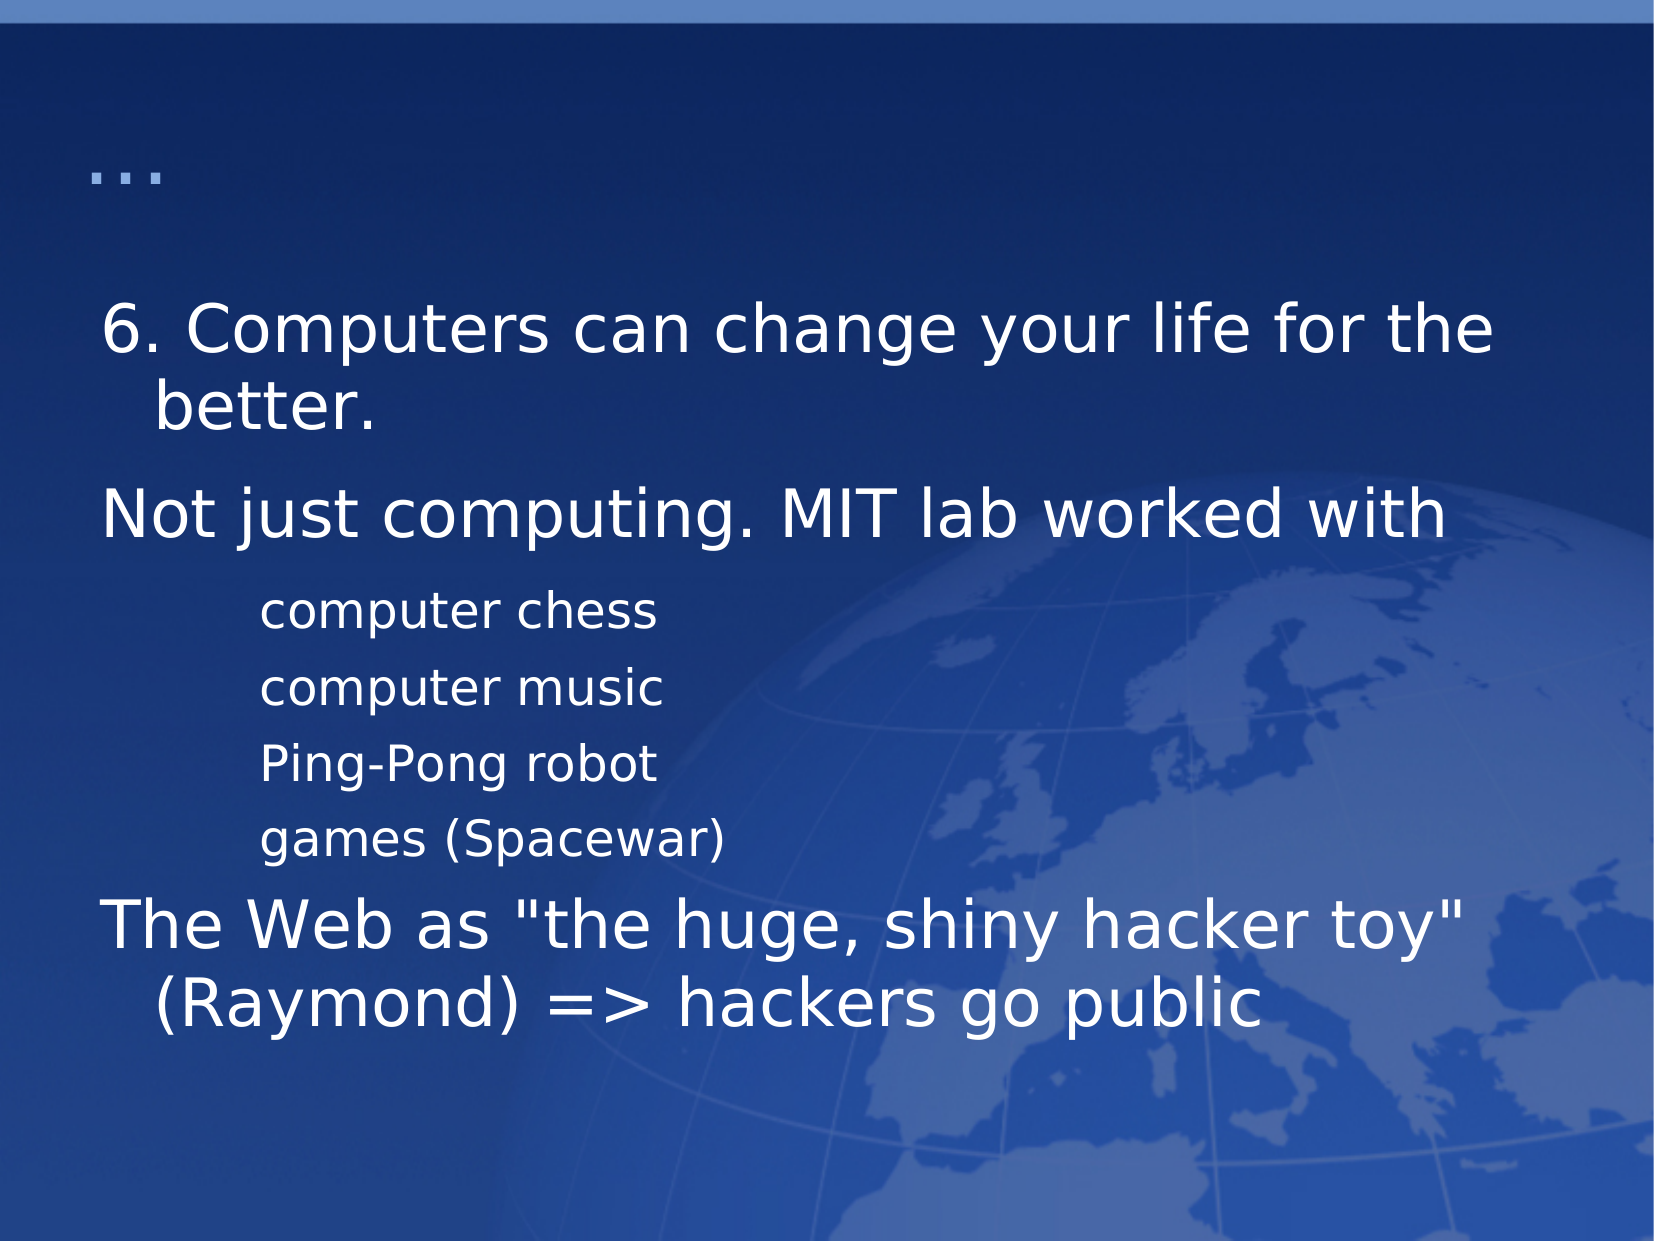

# ...
6. Computers can change your life for the better.
Not just computing. MIT lab worked with
computer chess
computer music
Ping-Pong robot
games (Spacewar)
The Web as "the huge, shiny hacker toy" (Raymond) => hackers go public